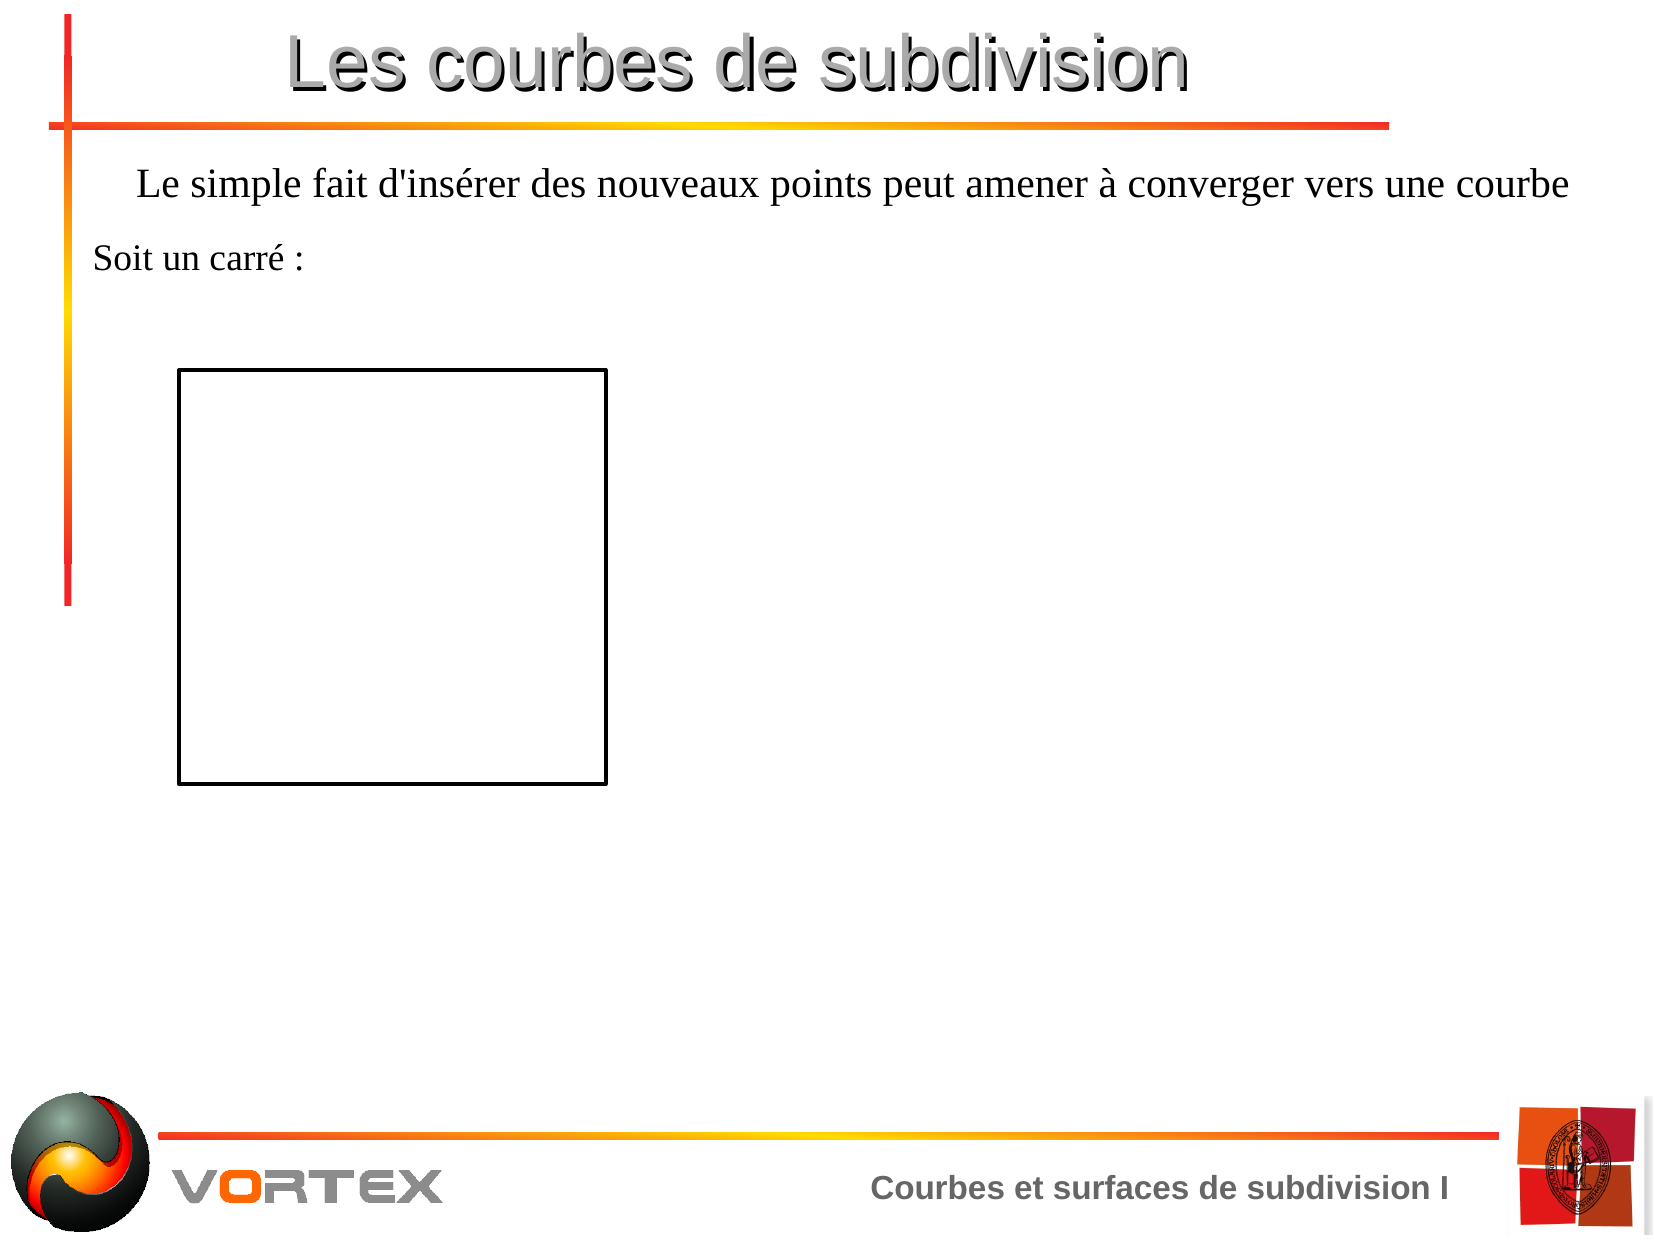

# Les courbes de subdivision
Le simple fait d'insérer des nouveaux points peut amener à converger vers une courbe
Soit un carré :